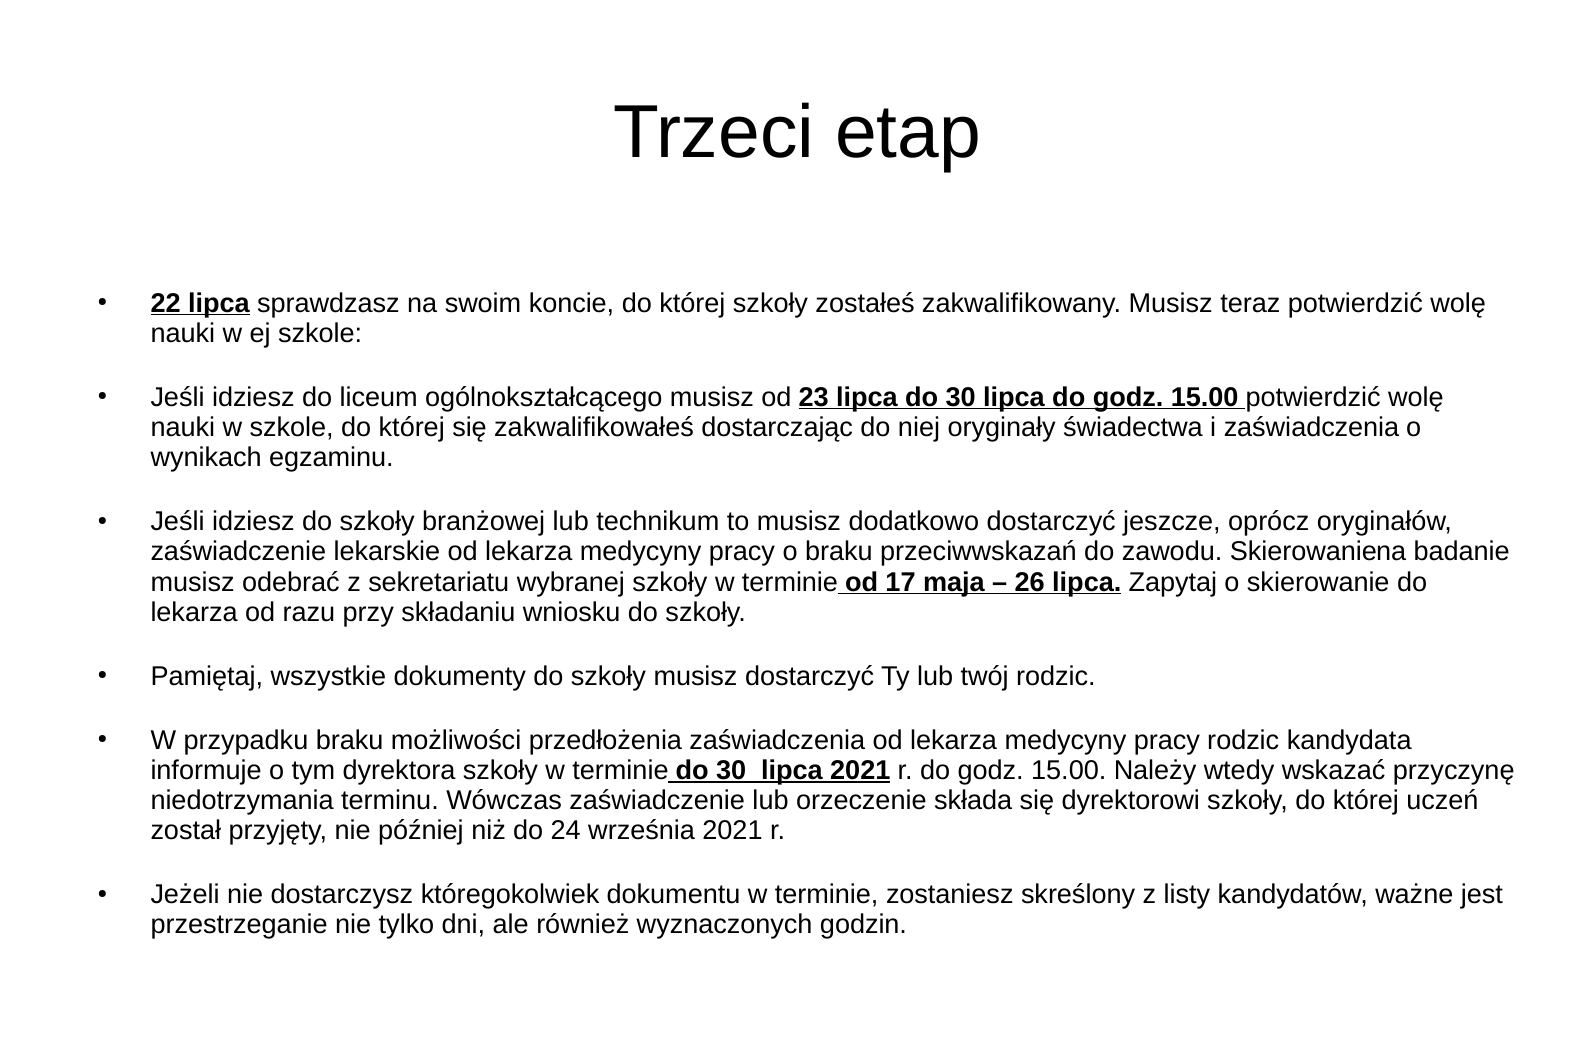

# Trzeci etap
22 lipca sprawdzasz na swoim koncie, do której szkoły zostałeś zakwalifikowany. Musisz teraz potwierdzić wolę nauki w ej szkole:​
Jeśli idziesz do liceum ogólnokształcącego musisz od 23 lipca do 30 lipca do godz. 15.00 potwierdzić wolę nauki w szkole, do której się zakwalifikowałeś dostarczając do niej oryginały świadectwa i zaświadczenia ​o wynikach egzaminu. ​
Jeśli idziesz do szkoły branżowej lub technikum to musisz dodatkowo dostarczyć jeszcze, oprócz oryginałów, zaświadczenie lekarskie od lekarza medycyny pracy o braku przeciwwskazań do zawodu. Skierowanie​na badanie musisz odebrać z sekretariatu wybranej szkoły w terminie od 17 maja – 26 lipca. Zapytaj ​o skierowanie do lekarza od razu przy składaniu wniosku do szkoły.​
Pamiętaj, wszystkie dokumenty do szkoły musisz dostarczyć Ty lub twój rodzic.​
W przypadku braku możliwości przedłożenia zaświadczenia od lekarza medycyny pracy rodzic kandydata informuje o tym dyrektora szkoły w terminie do 30 lipca 2021 r. do godz. 15.00. Należy wtedy wskazać przyczynę niedotrzymania terminu. Wówczas zaświadczenie lub orzeczenie składa się dyrektorowi szkoły, do której uczeń został przyjęty, nie później niż do 24 września 2021 r.​
Jeżeli nie dostarczysz któregokolwiek dokumentu w terminie, zostaniesz skreślony z listy kandydatów, ważne jest przestrzeganie nie tylko dni, ale również wyznaczonych godzin.​